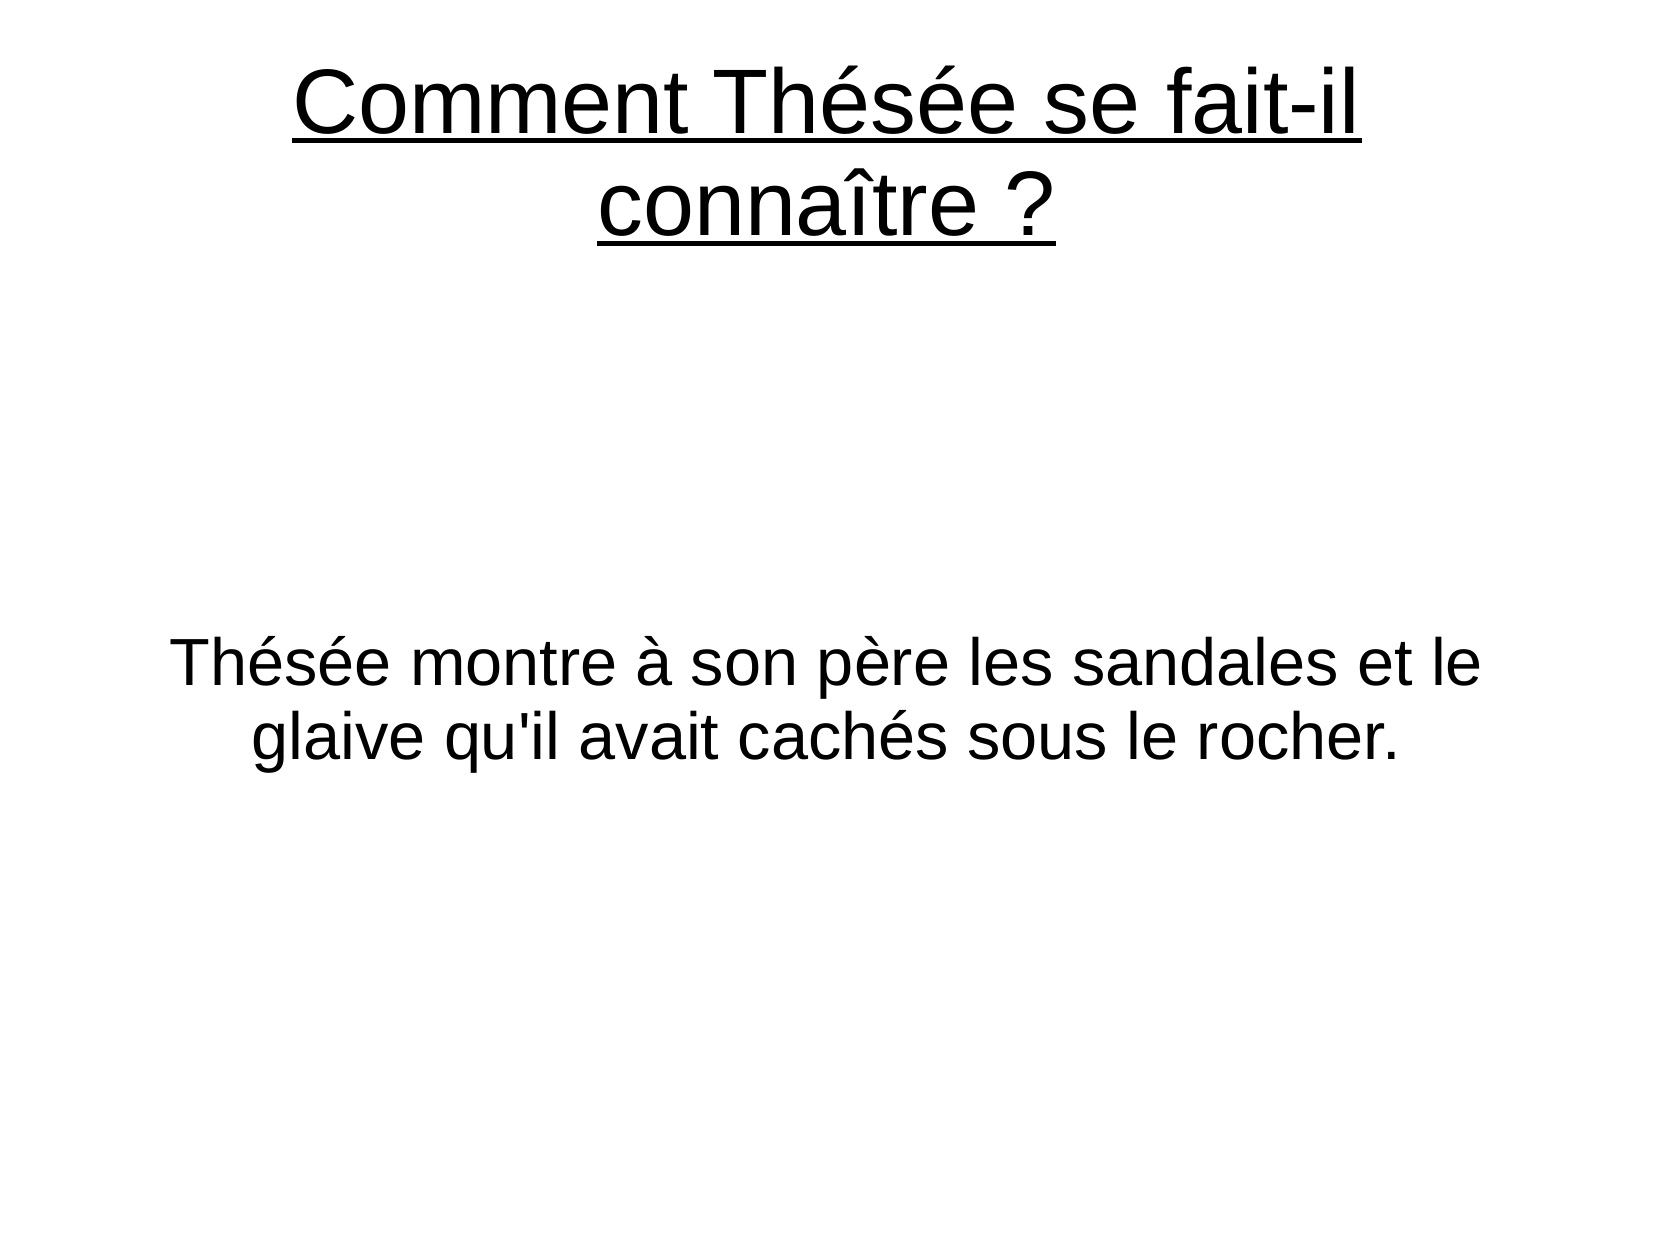

# Comment Thésée se fait-il connaître ?
Thésée montre à son père les sandales et le glaive qu'il avait cachés sous le rocher.